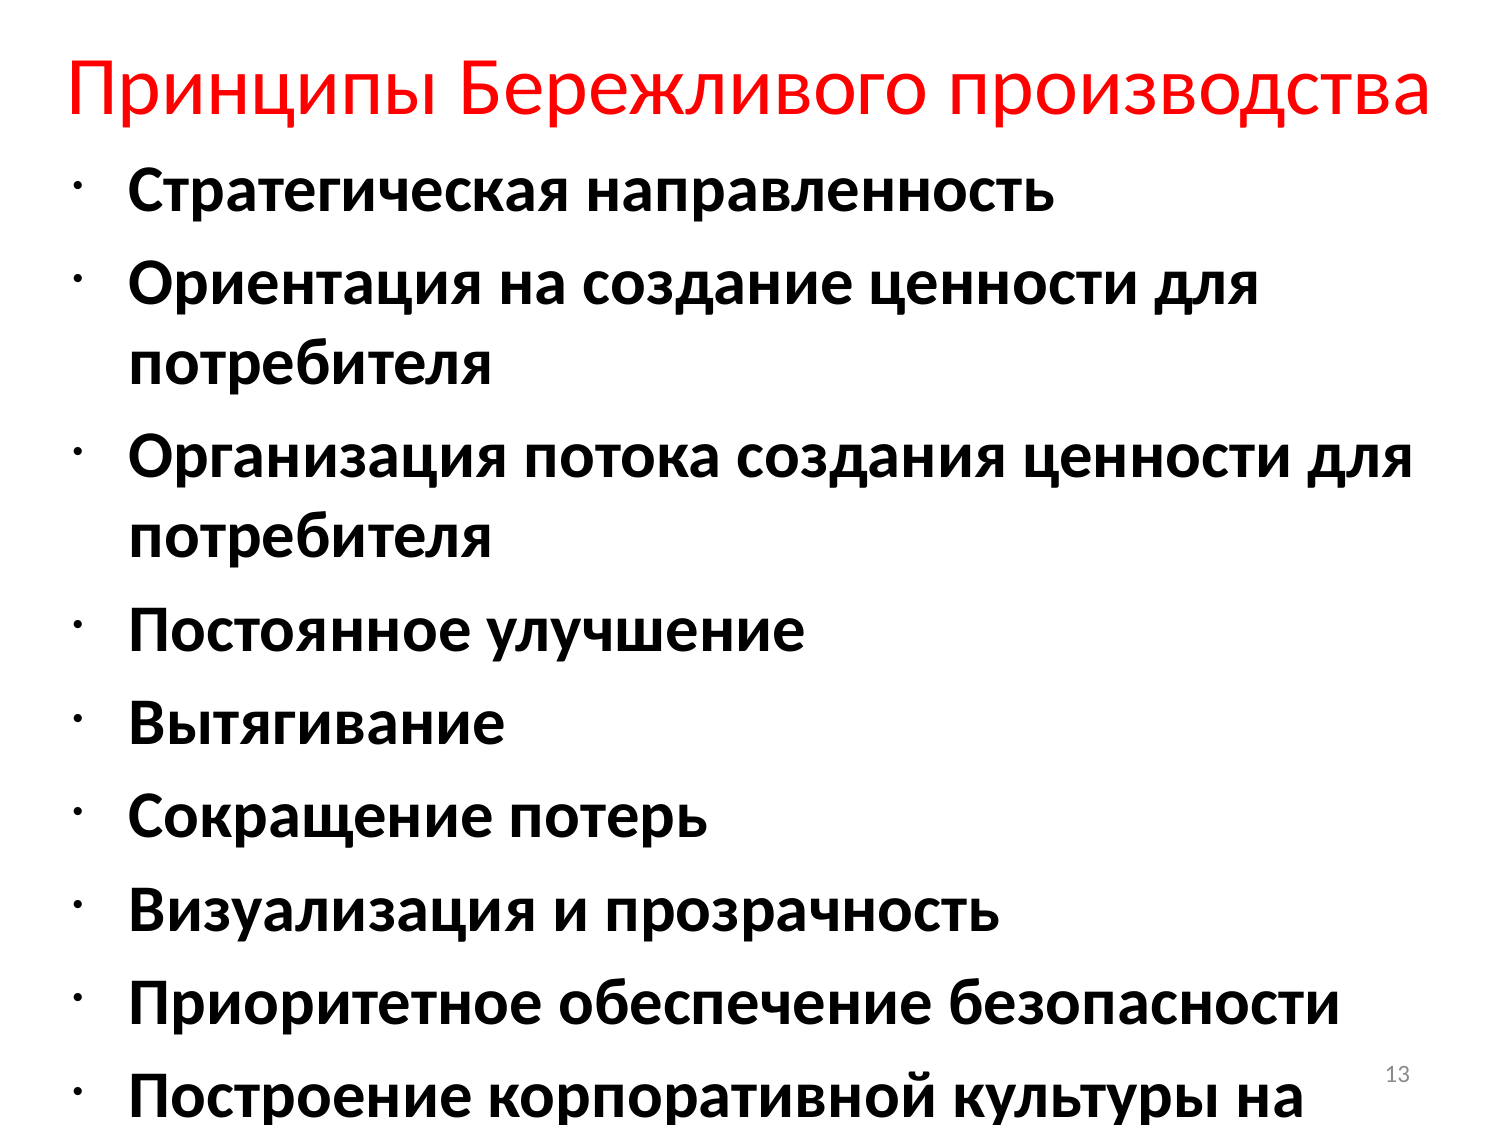

Принципы Бережливого производства
Стратегическая направленность
Ориентация на создание ценности для потребителя
Организация потока создания ценности для потребителя
Постоянное улучшение
Вытягивание
Сокращение потерь
Визуализация и прозрачность
Приоритетное обеспечение безопасности
Построение корпоративной культуры на основе уважения к человеку
Встроенное качество
Принятие решений, основанных на фактах
Установление долговременных отношений с поставщиками
Соблюдение стандартов